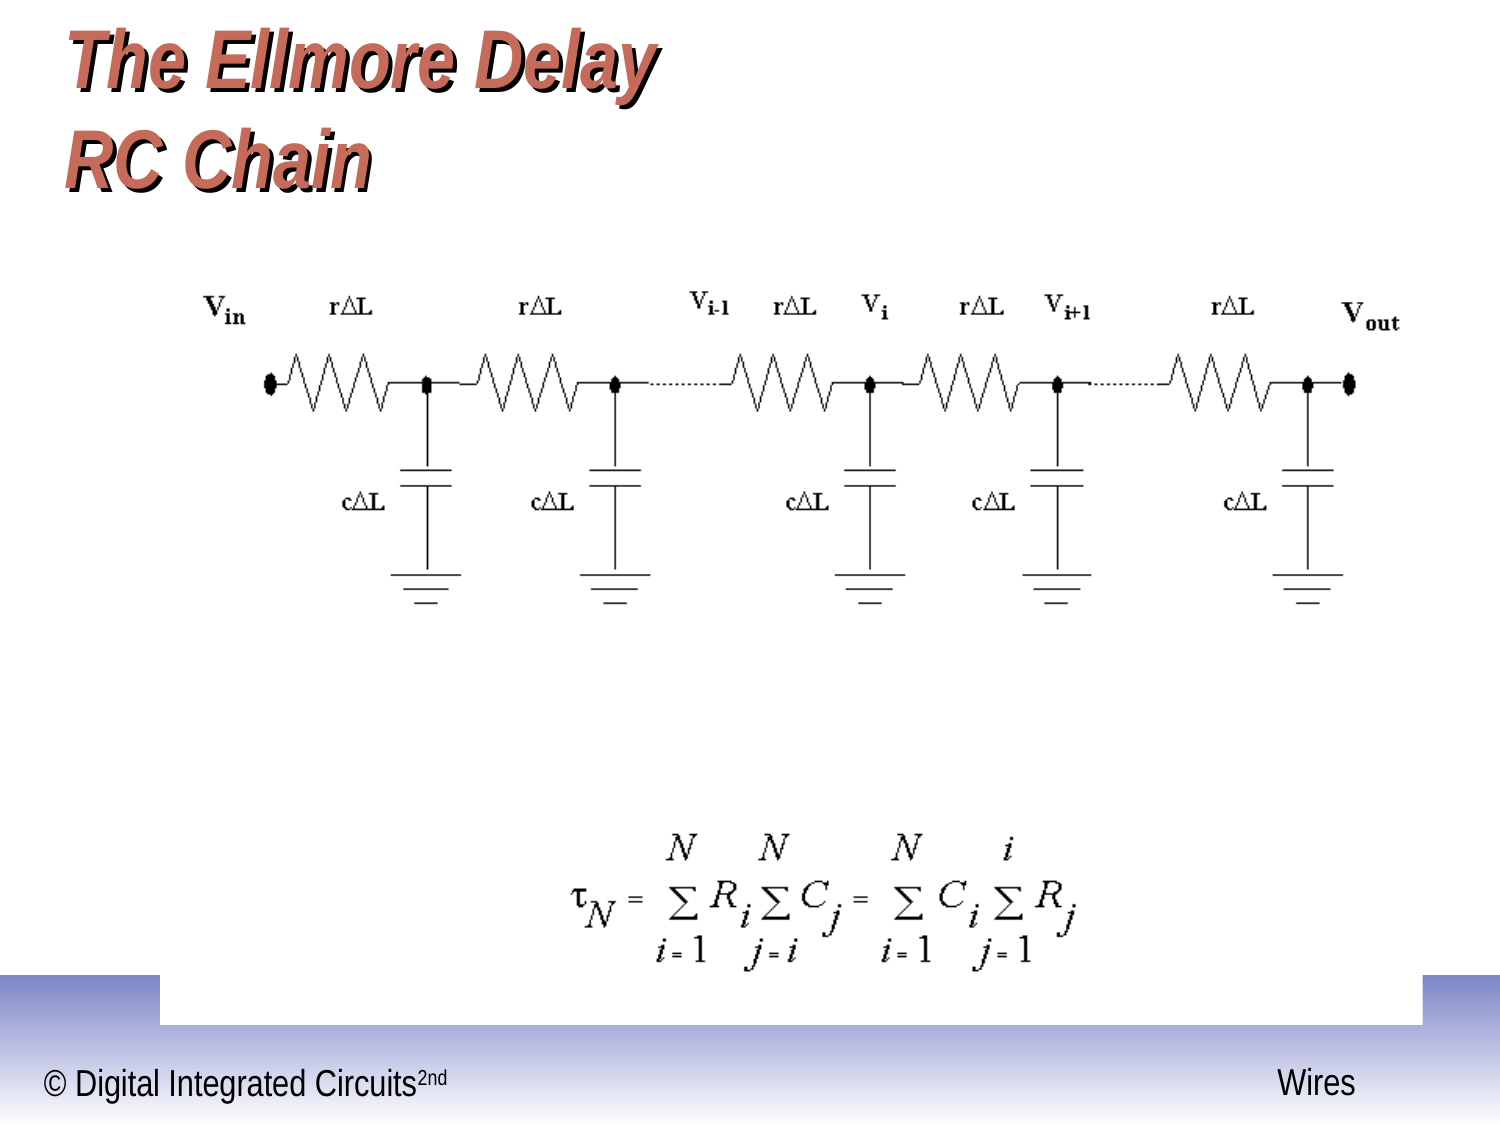

# The Ellmore Delay RC Chain
28